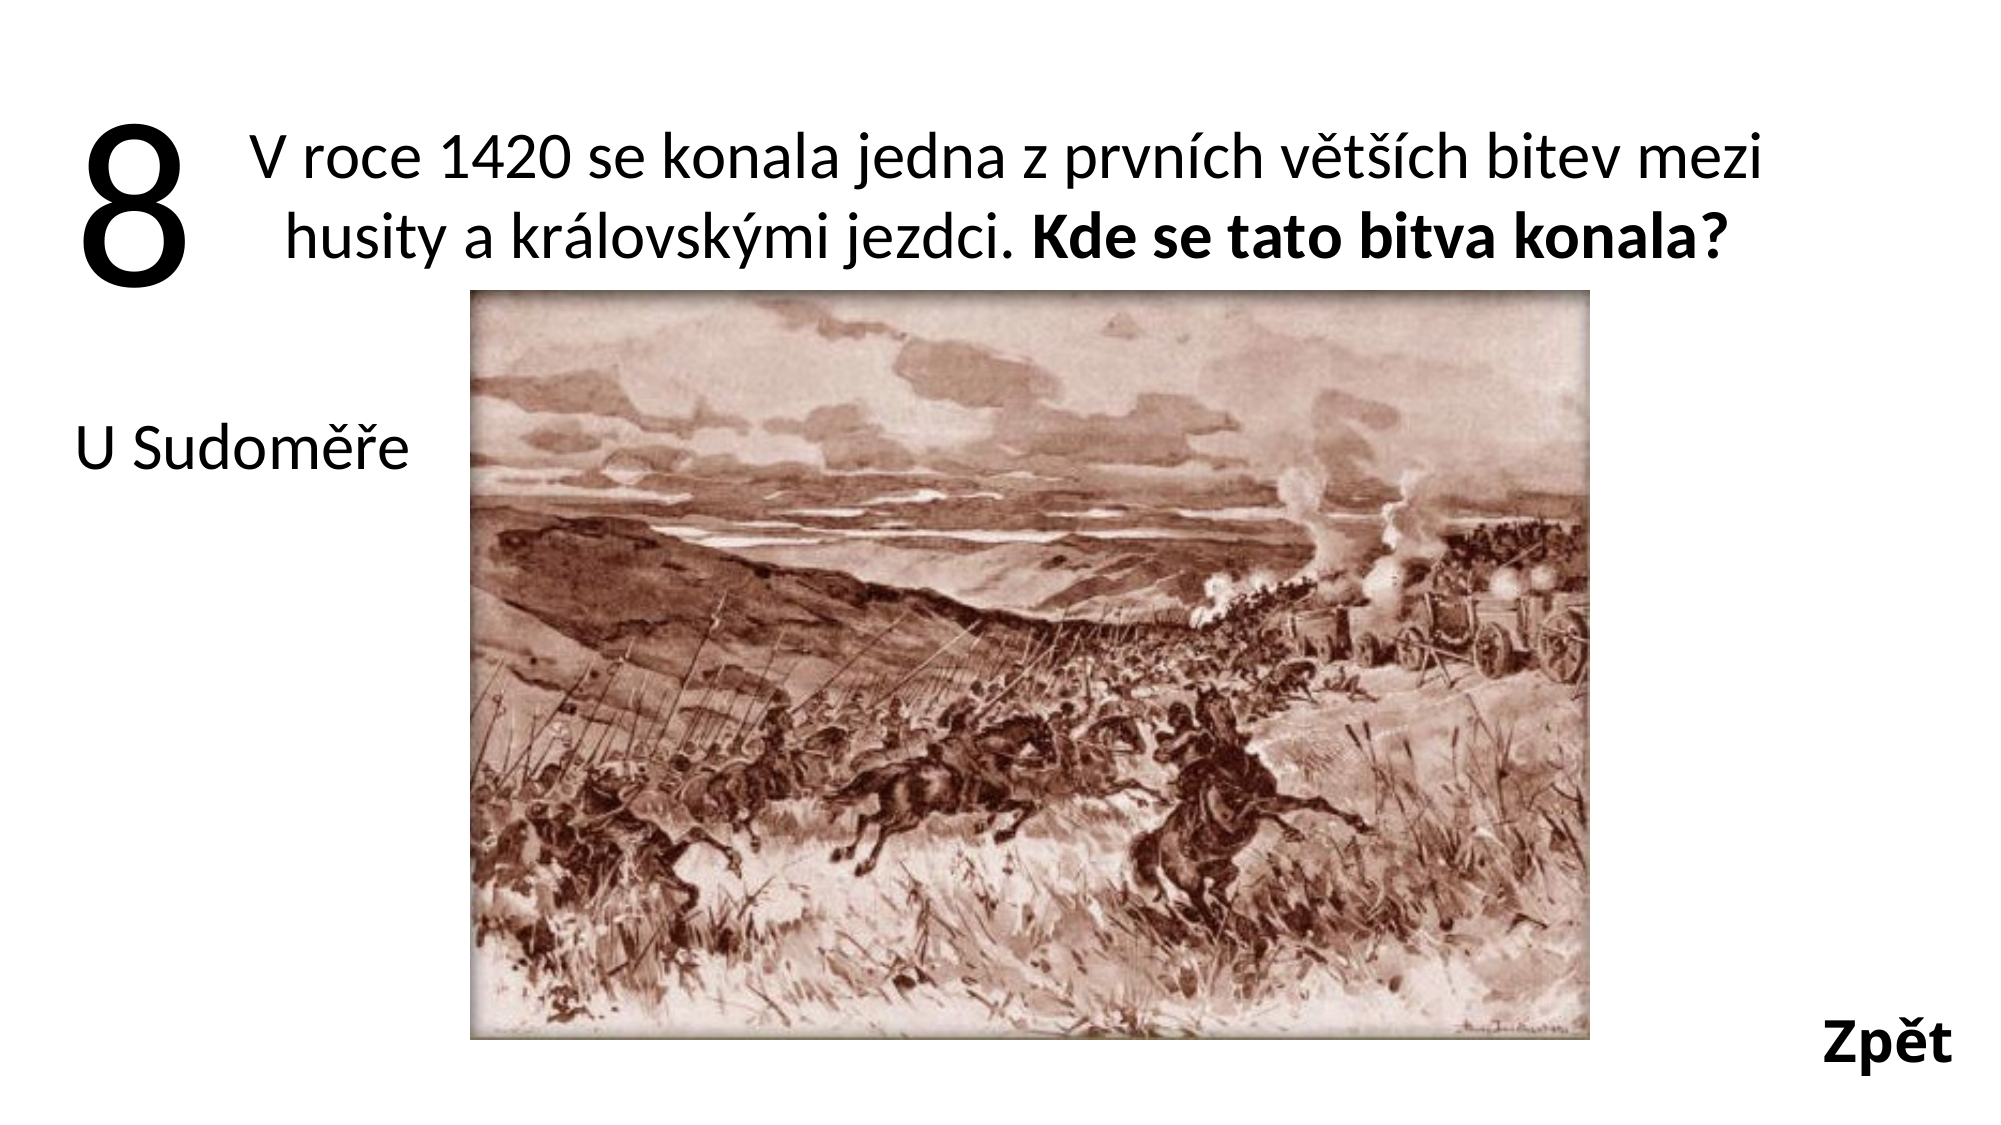

8
V roce 1420 se konala jedna z prvních větších bitev mezi husity a královskými jezdci. Kde se tato bitva konala?
U Sudoměře
Zpět